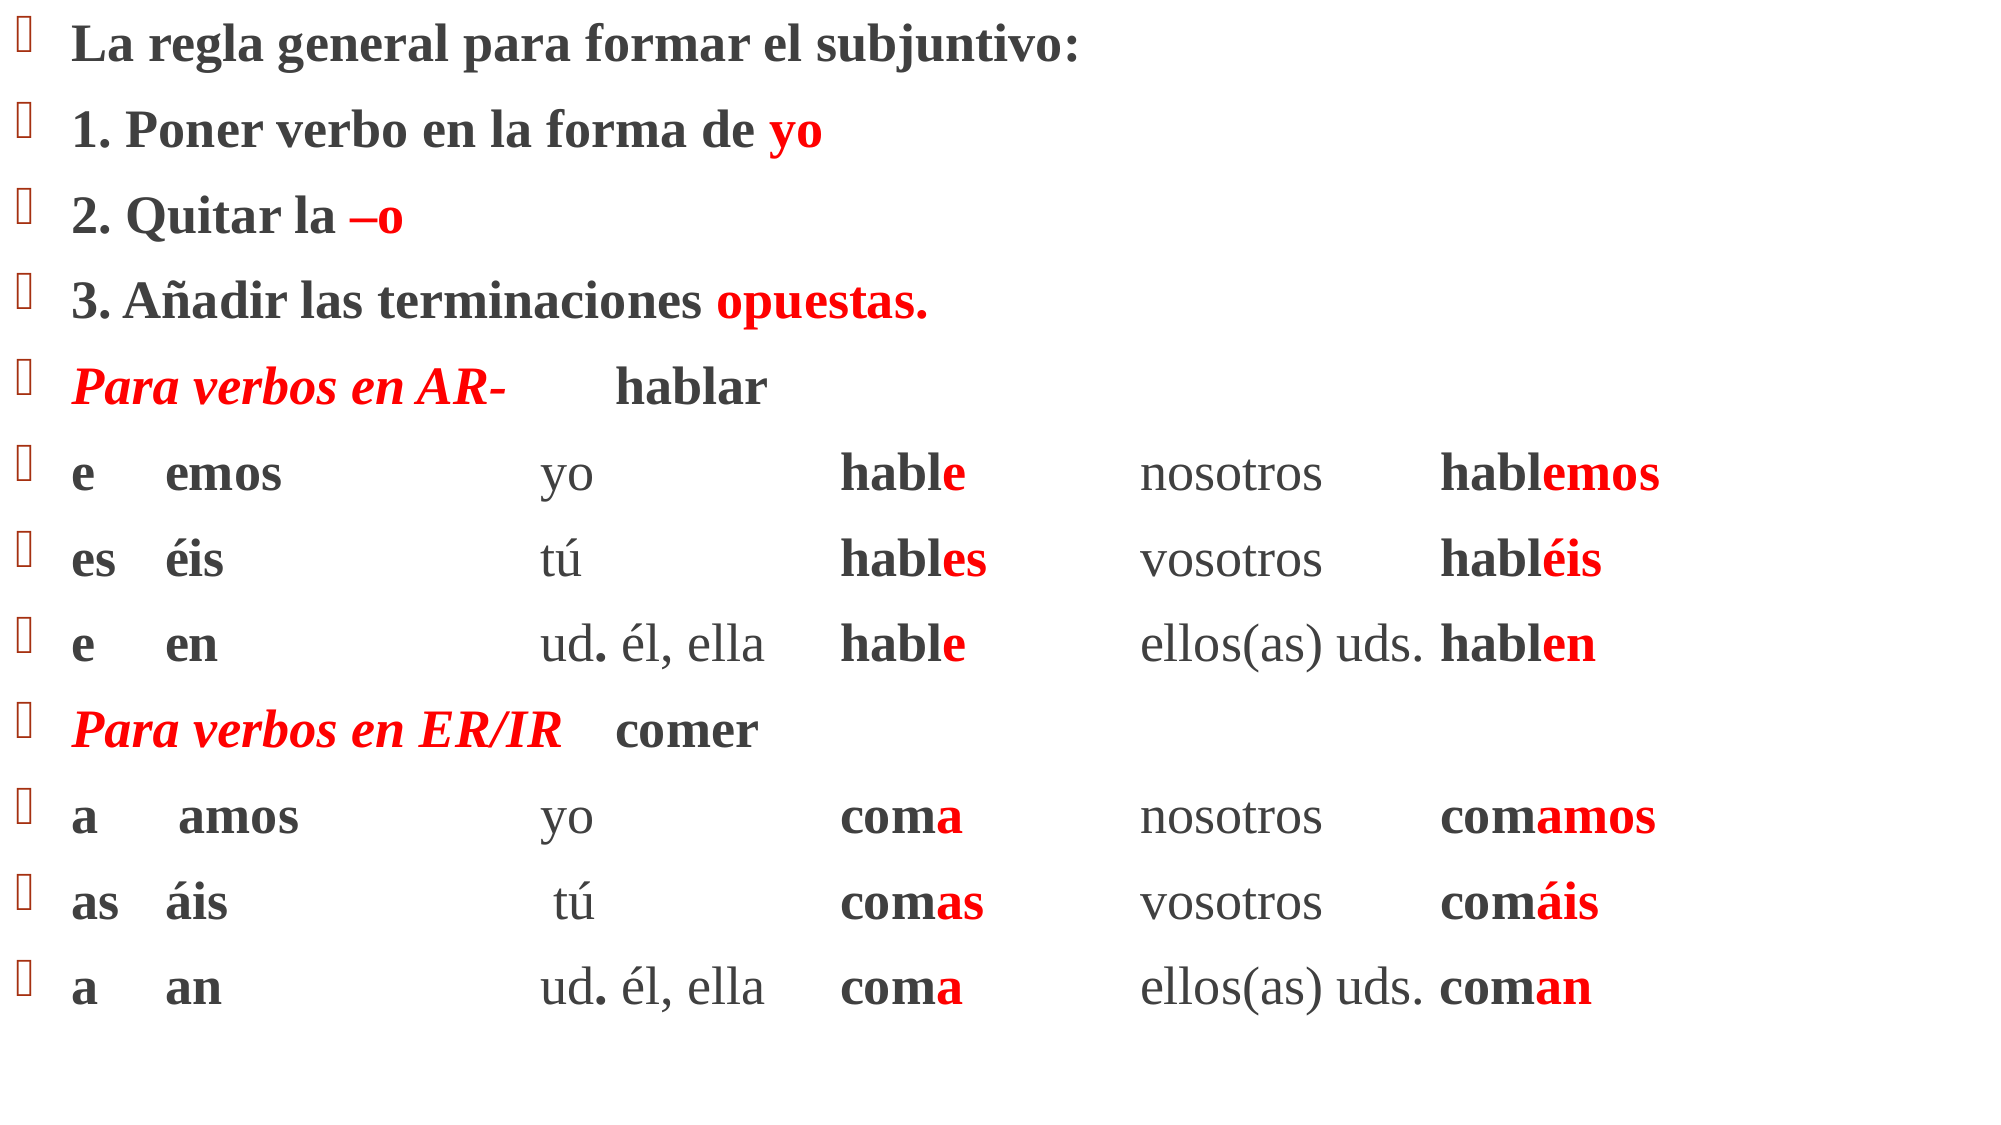

# La regla general para formar el subjuntivo:
1. Poner verbo en la forma de yo
2. Quitar la –o
3. Añadir las terminaciones opuestas.
Para verbos en AR- 		hablar
e 	emos 				yo 				hable 			nosotros 		hablemos
es 	éis 					tú 				hables 		vosotros 		habléis
e 	en 					ud. él, ella 	hable 			ellos(as) uds.	hablen
Para verbos en ER/IR 	comer
a	 amos 				yo 				coma 			nosotros 		comamos
as 	áis					 tú 				comas 		vosotros 		comáis
a 	an 					ud. él, ella 	coma 			ellos(as) uds. coman